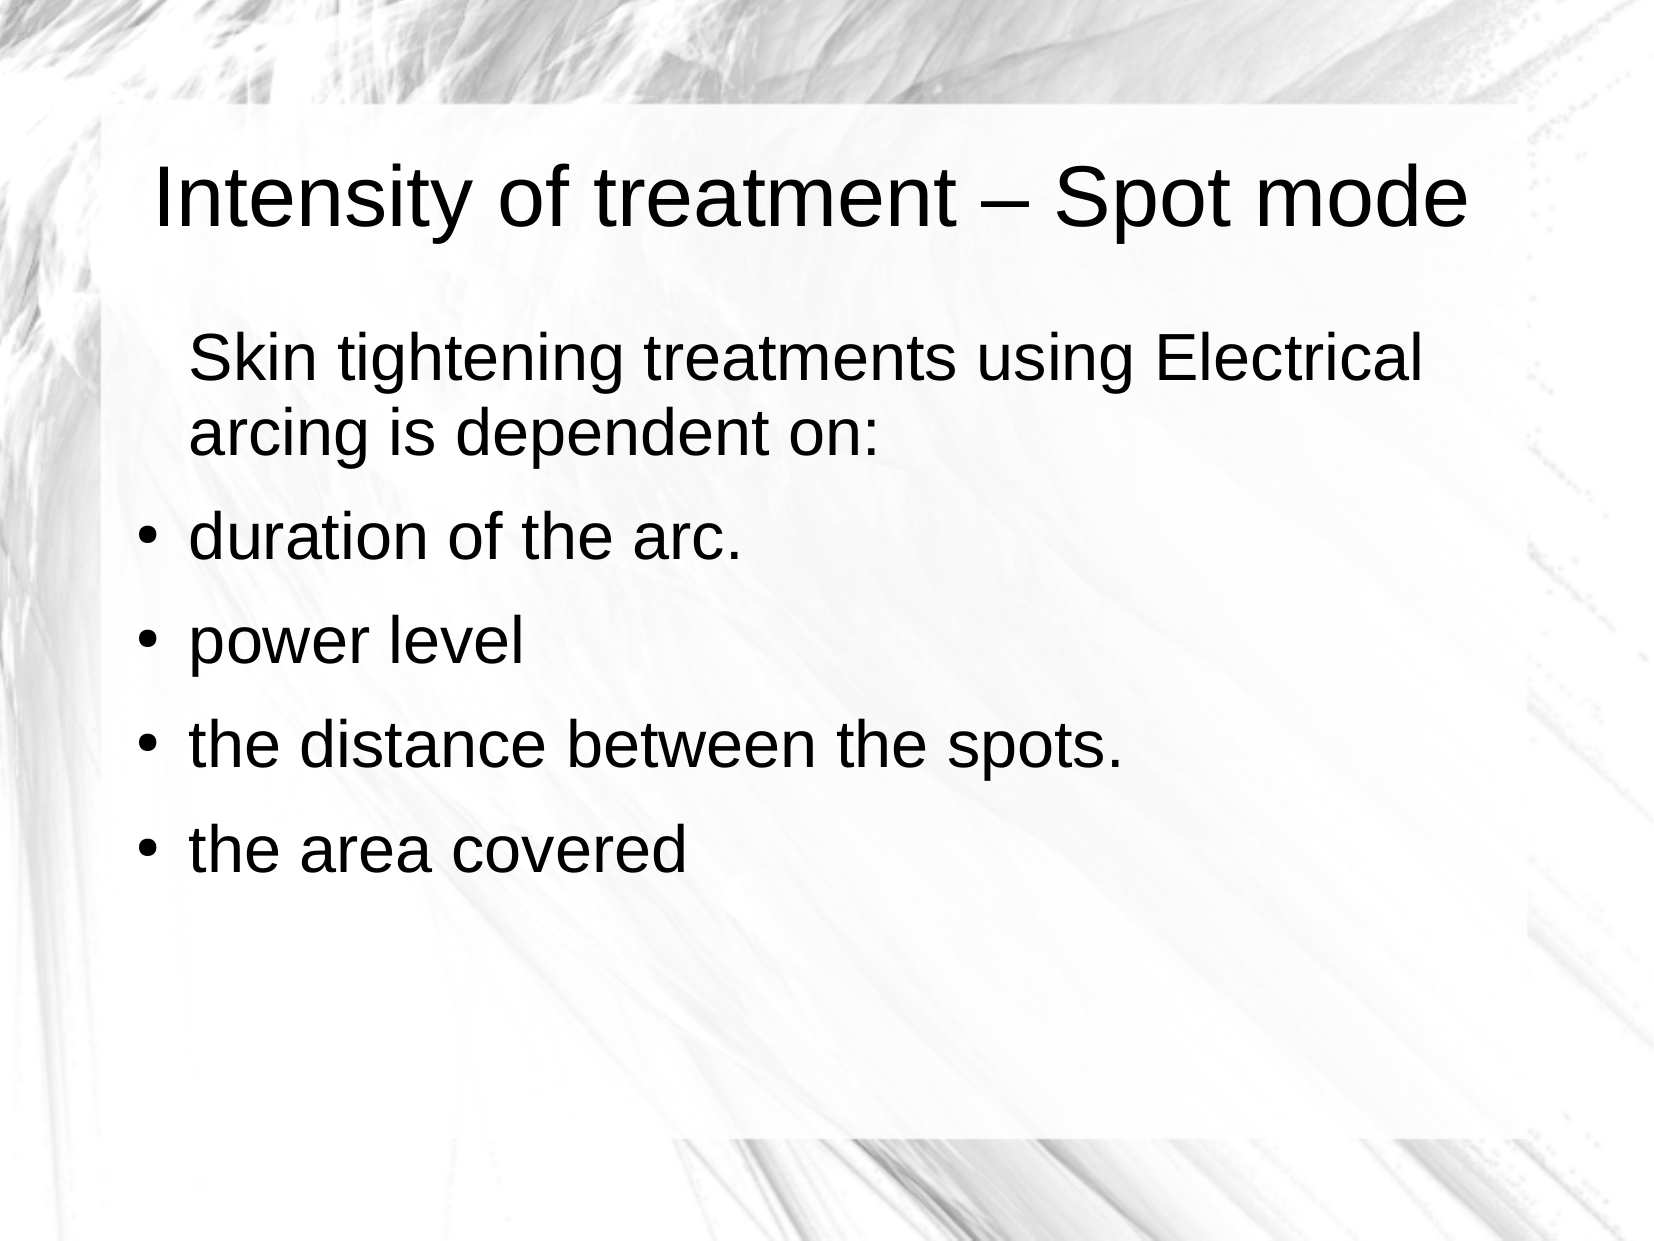

# Intensity of treatment – Spot mode
Skin tightening treatments using Electrical arcing is dependent on:
duration of the arc.
power level
the distance between the spots.
the area covered